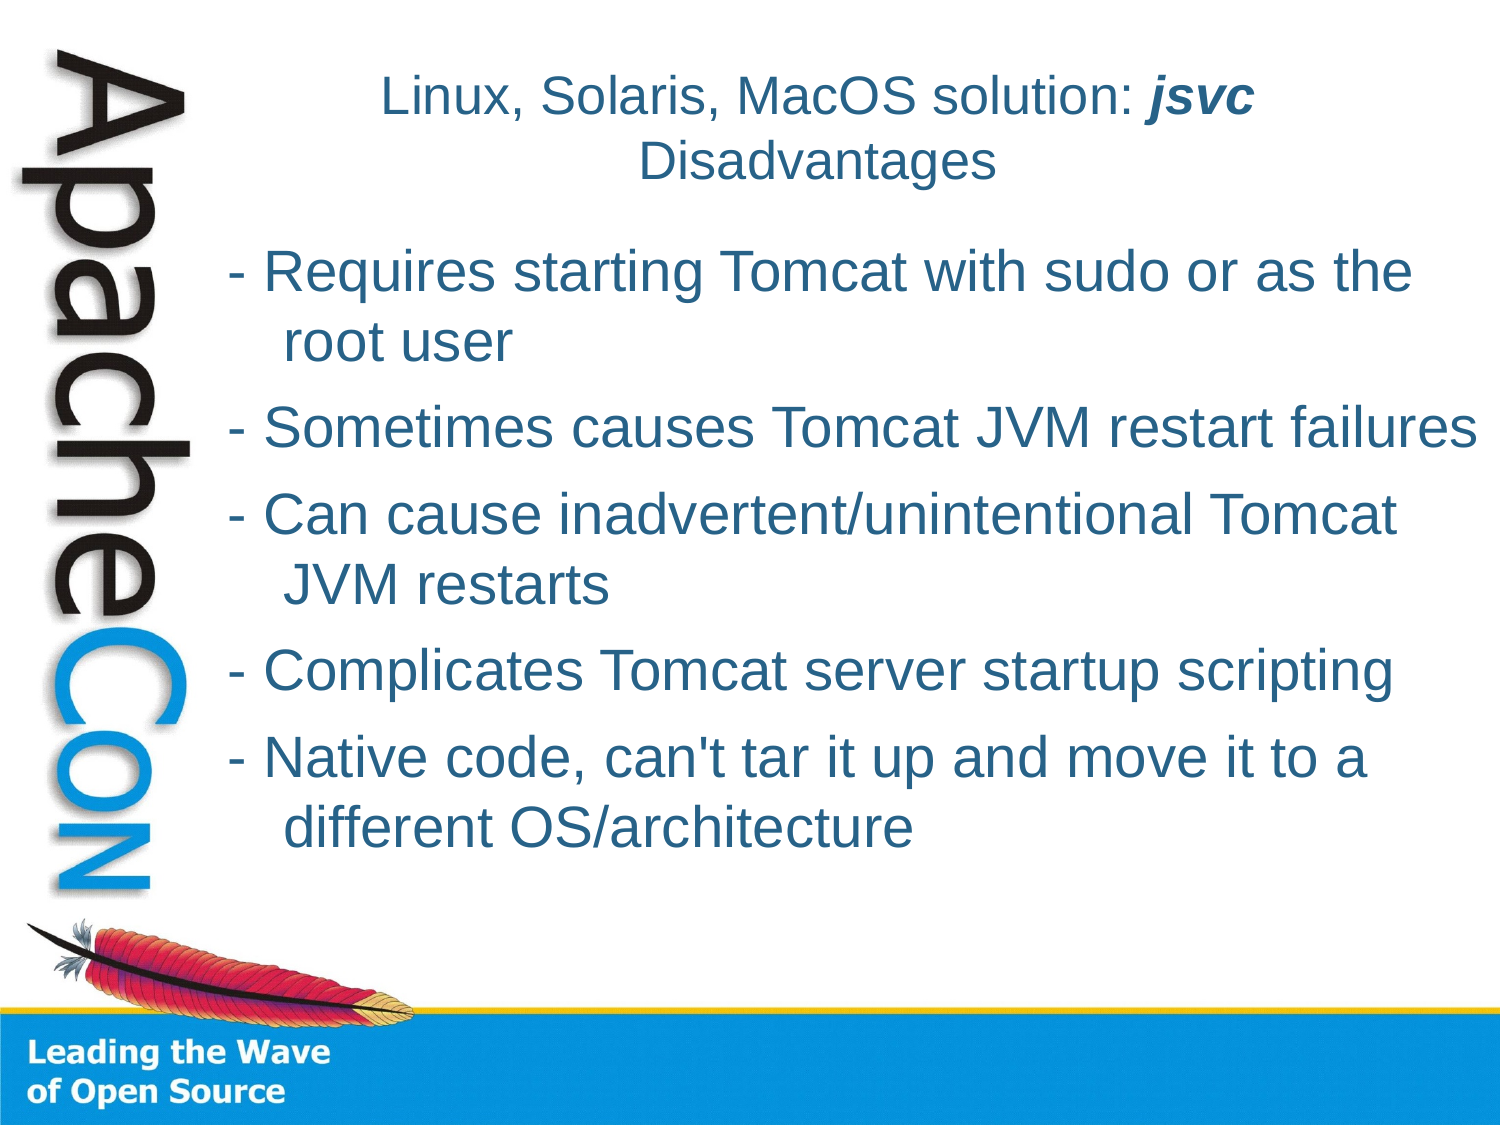

# Linux, Solaris, MacOS solution: jsvc Disadvantages
- Requires starting Tomcat with sudo or as the root user
- Sometimes causes Tomcat JVM restart failures
- Can cause inadvertent/unintentional Tomcat JVM restarts
- Complicates Tomcat server startup scripting
- Native code, can't tar it up and move it to a different OS/architecture